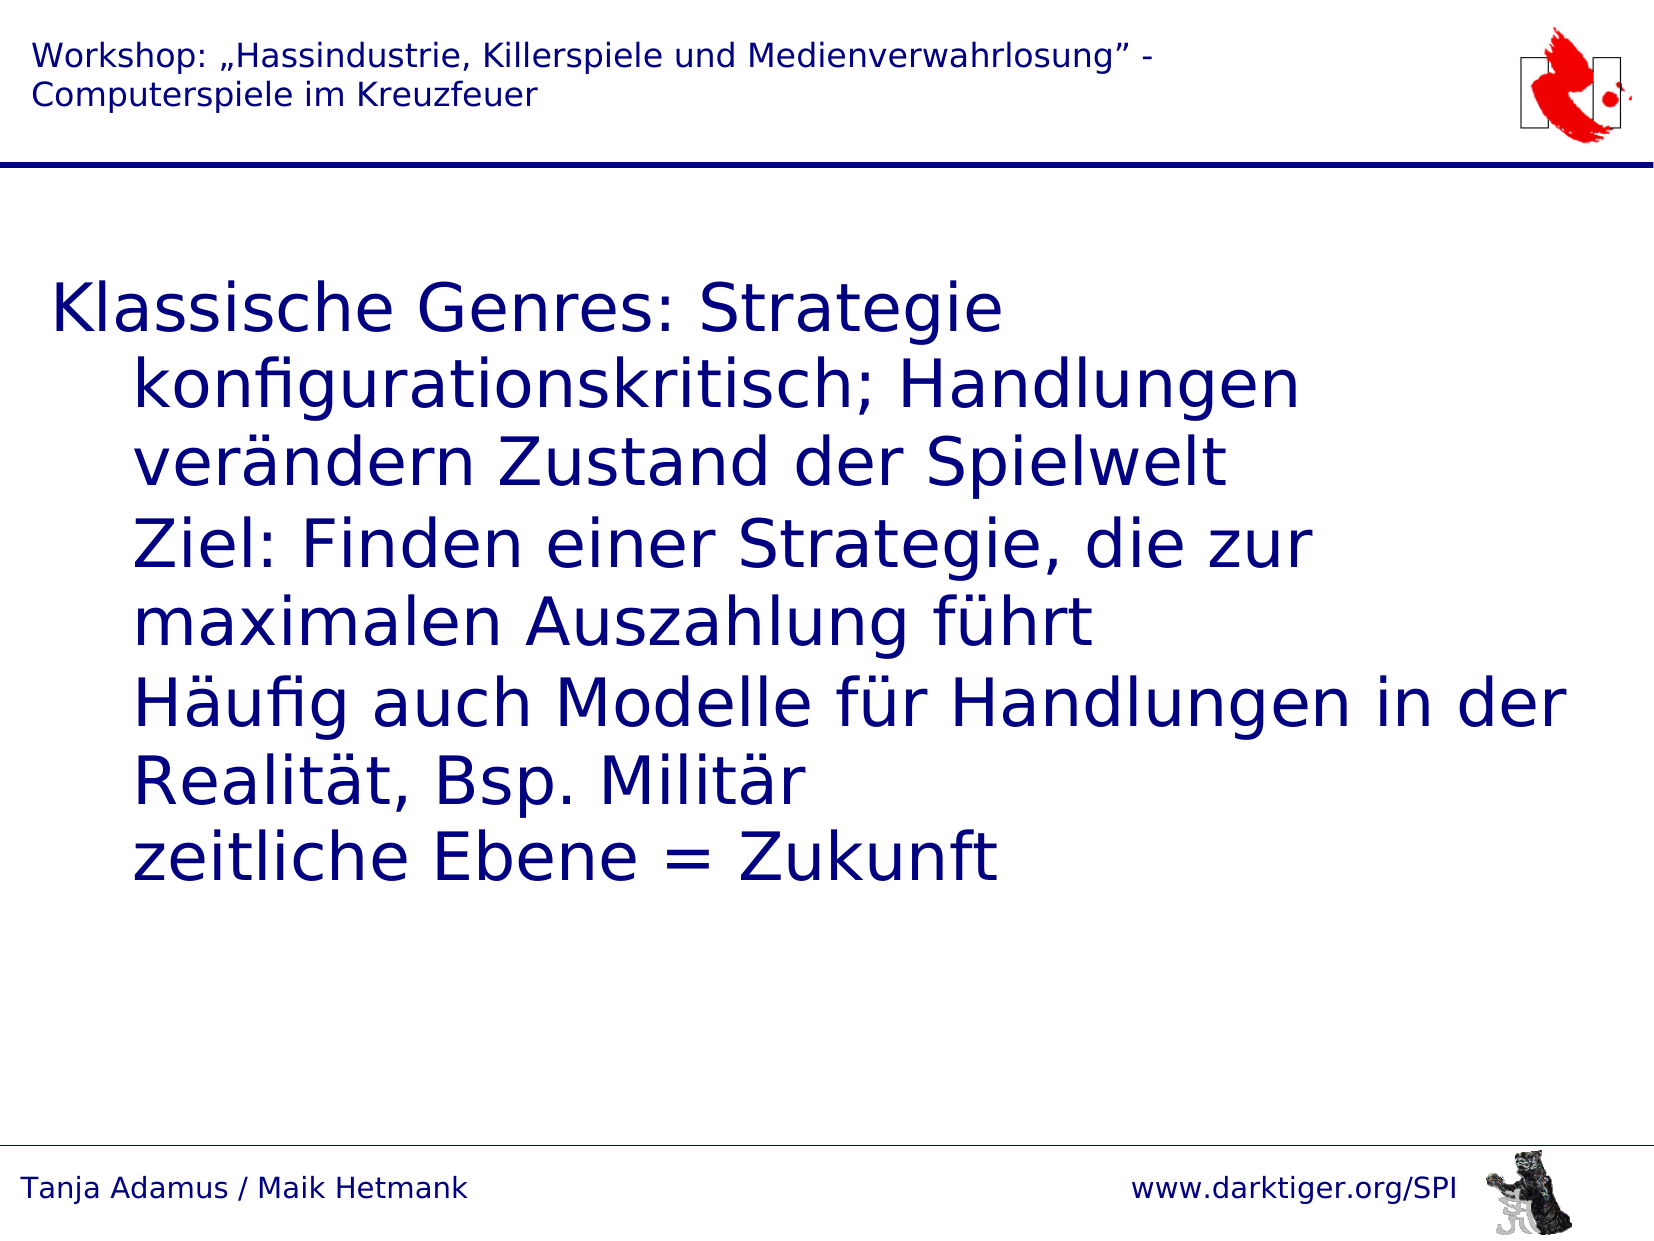

Workshop: „Hassindustrie, Killerspiele und Medienverwahrlosung” - Computerspiele im Kreuzfeuer
Klassische Genres: Strategie
konfigurationskritisch; Handlungen verändern Zustand der Spielwelt
Ziel: Finden einer Strategie, die zur maximalen Auszahlung führt
Häufig auch Modelle für Handlungen in der Realität, Bsp. Militär
zeitliche Ebene = Zukunft